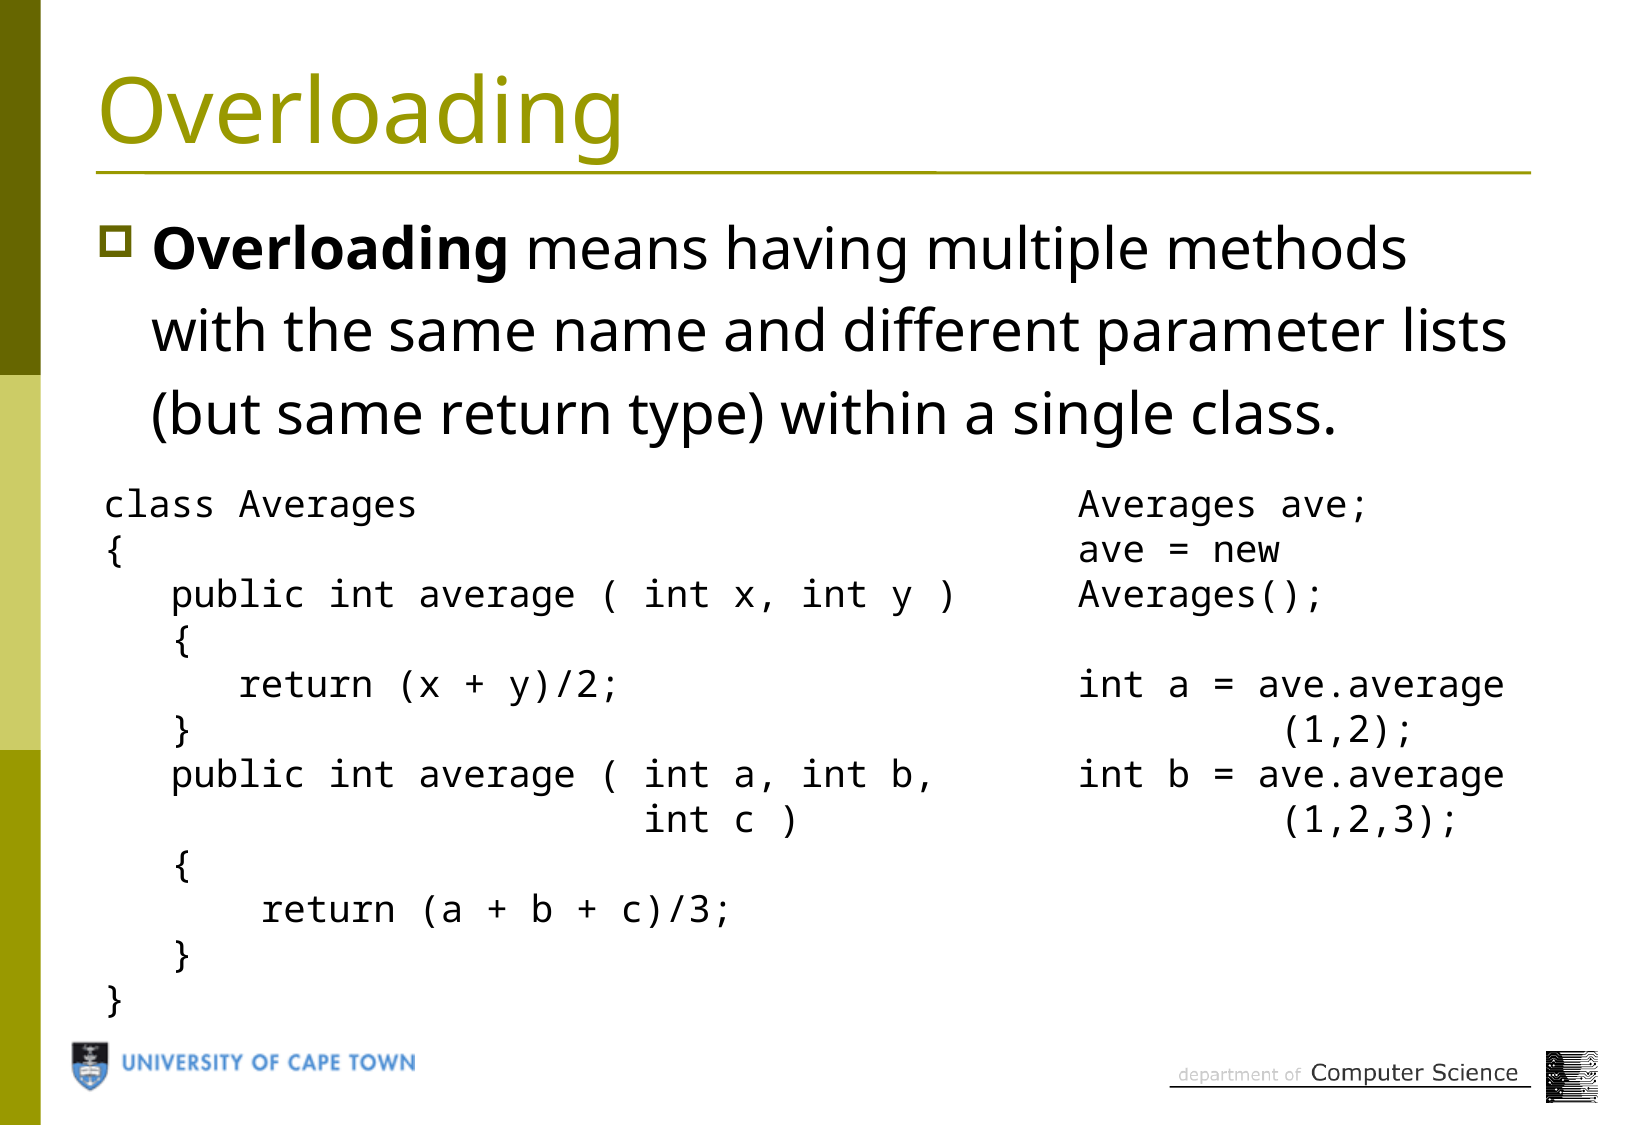

# Overloading
Overloading means having multiple methods with the same name and different parameter lists (but same return type) within a single class.
class Averages
{
 public int average ( int x, int y )
 {
 return (x + y)/2;
 }
 public int average ( int a, int b,
 int c )
 {
 return (a + b + c)/3;
 }
}
Averages ave;
ave = new Averages();
int a = ave.average
 (1,2);
int b = ave.average
 (1,2,3);